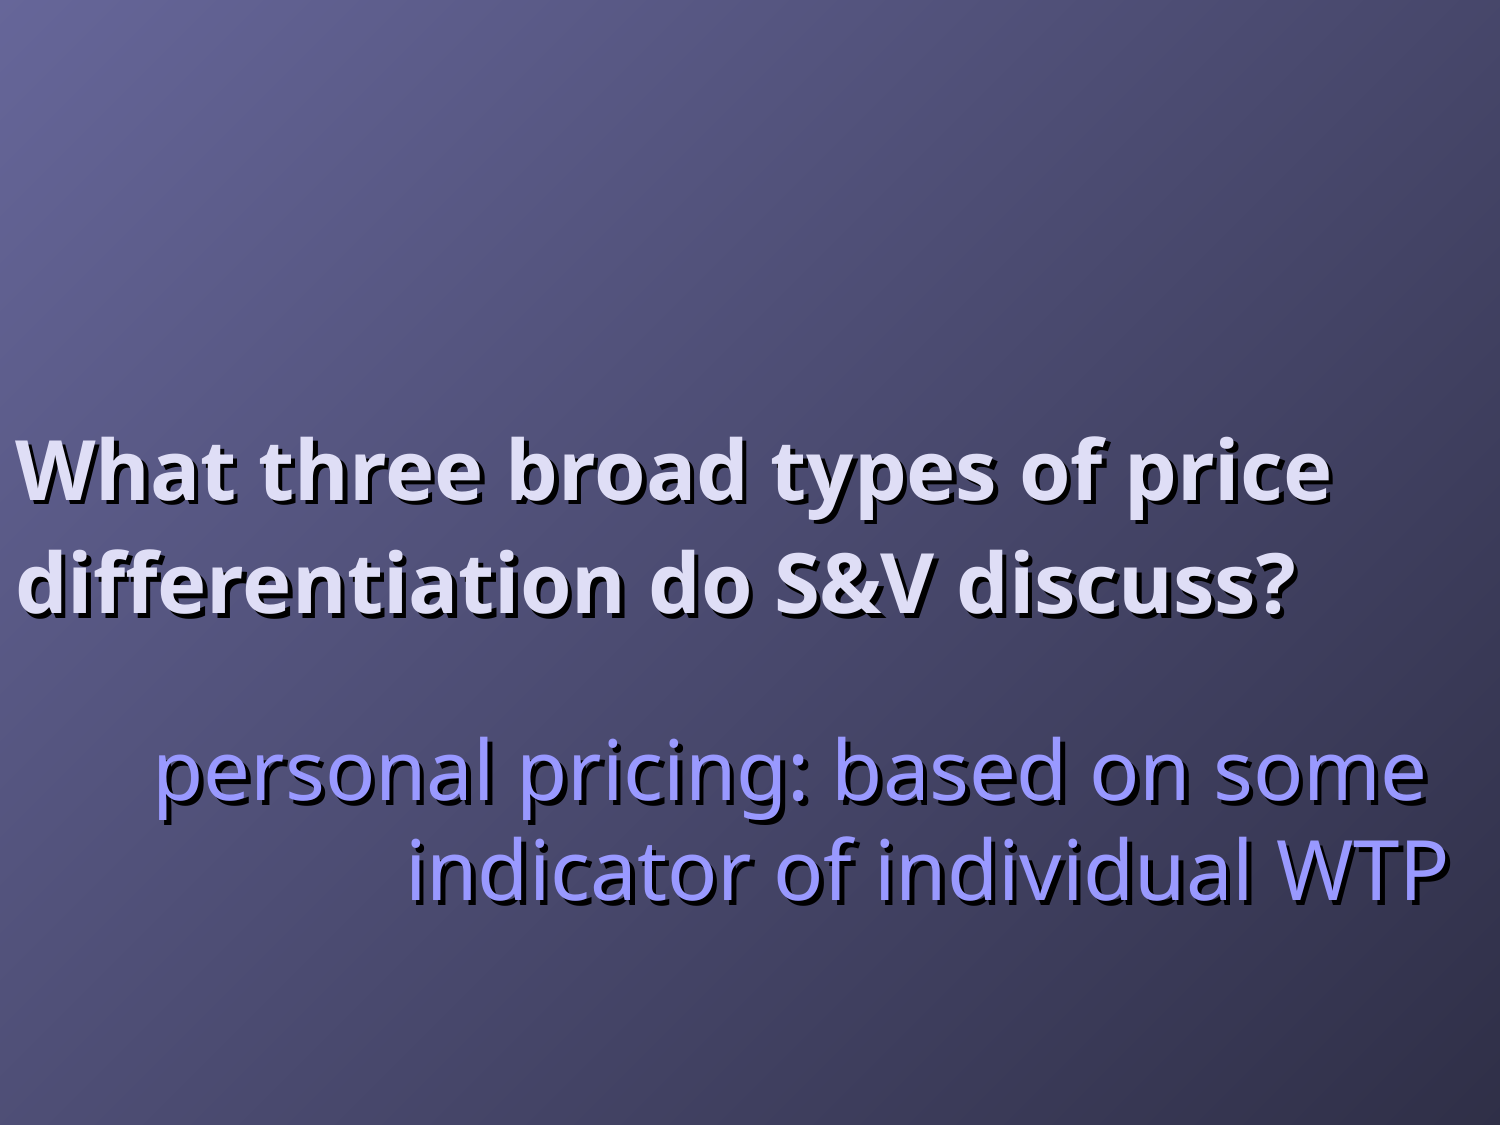

# What three broad types of price differentiation do S&V discuss?
personal pricing: based on some
indicator of individual WTP